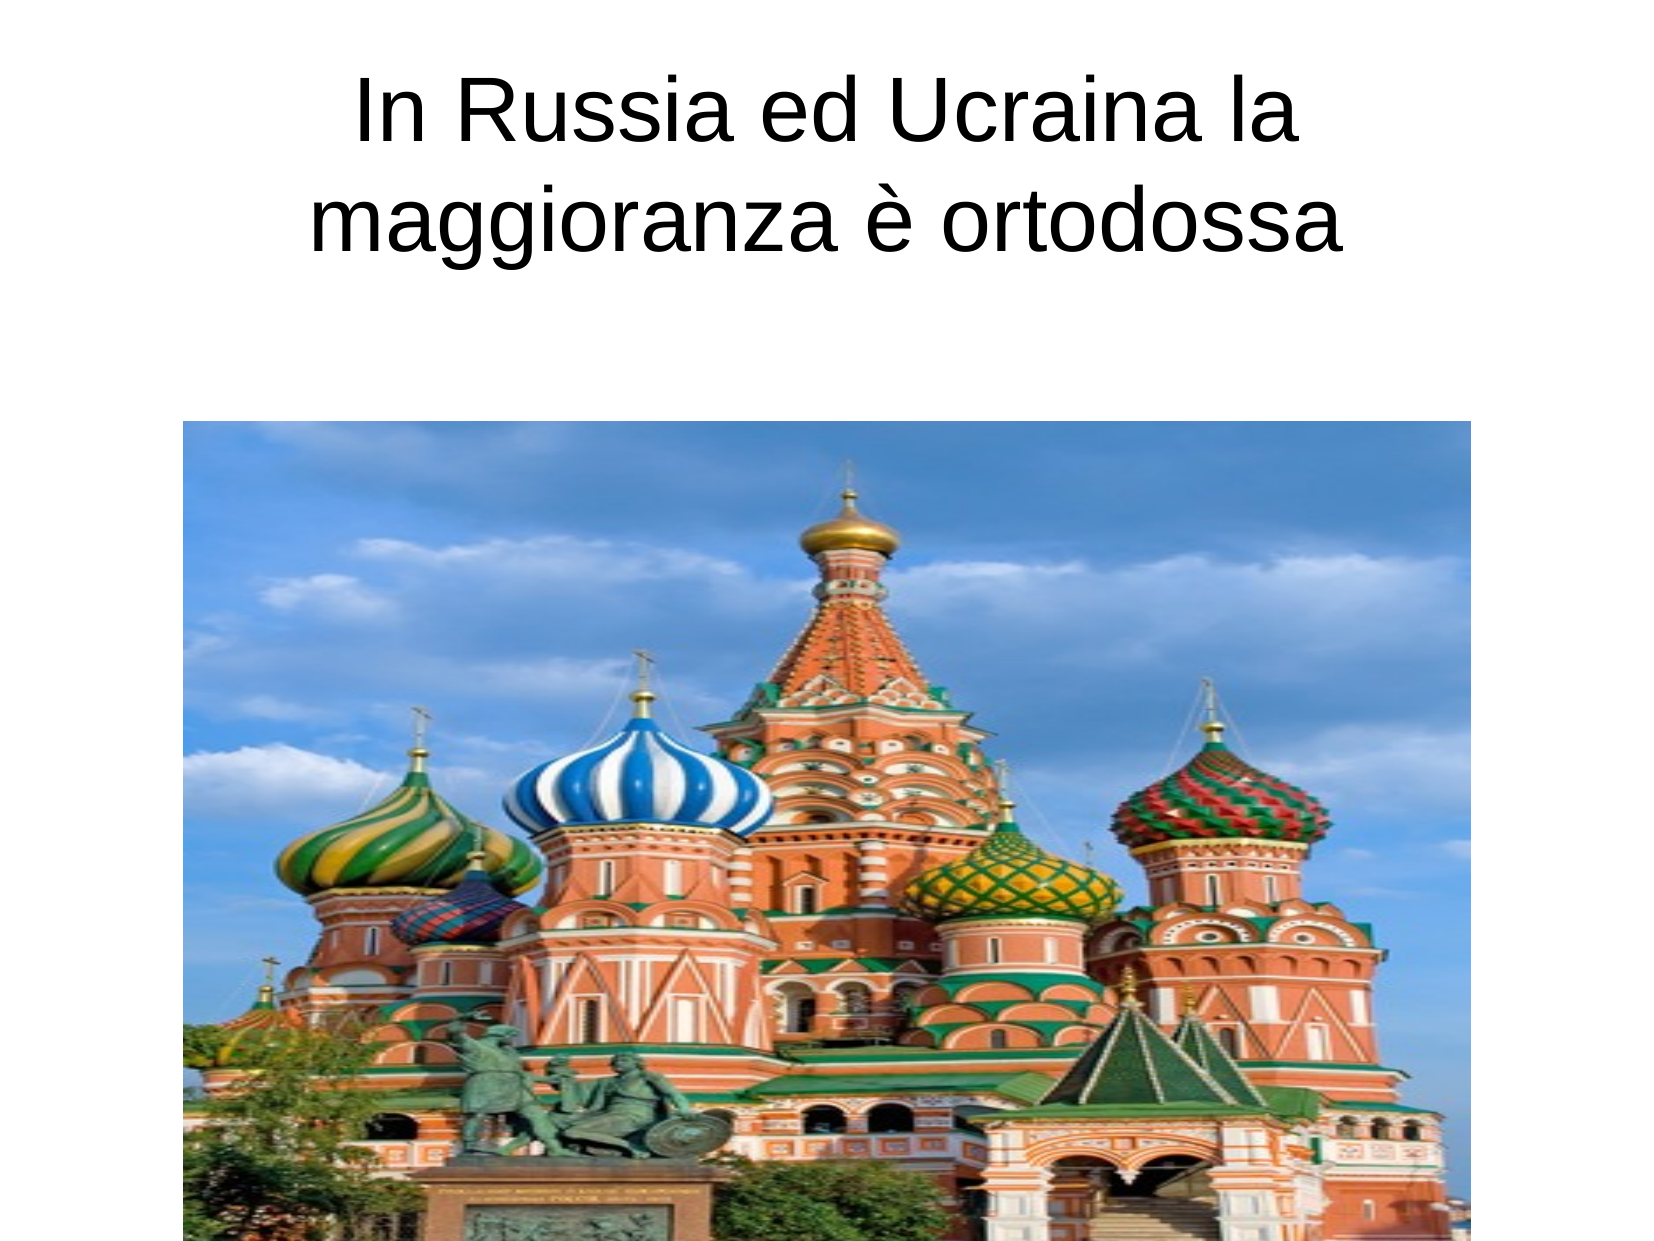

# In Russia ed Ucraina la maggioranza è ortodossa